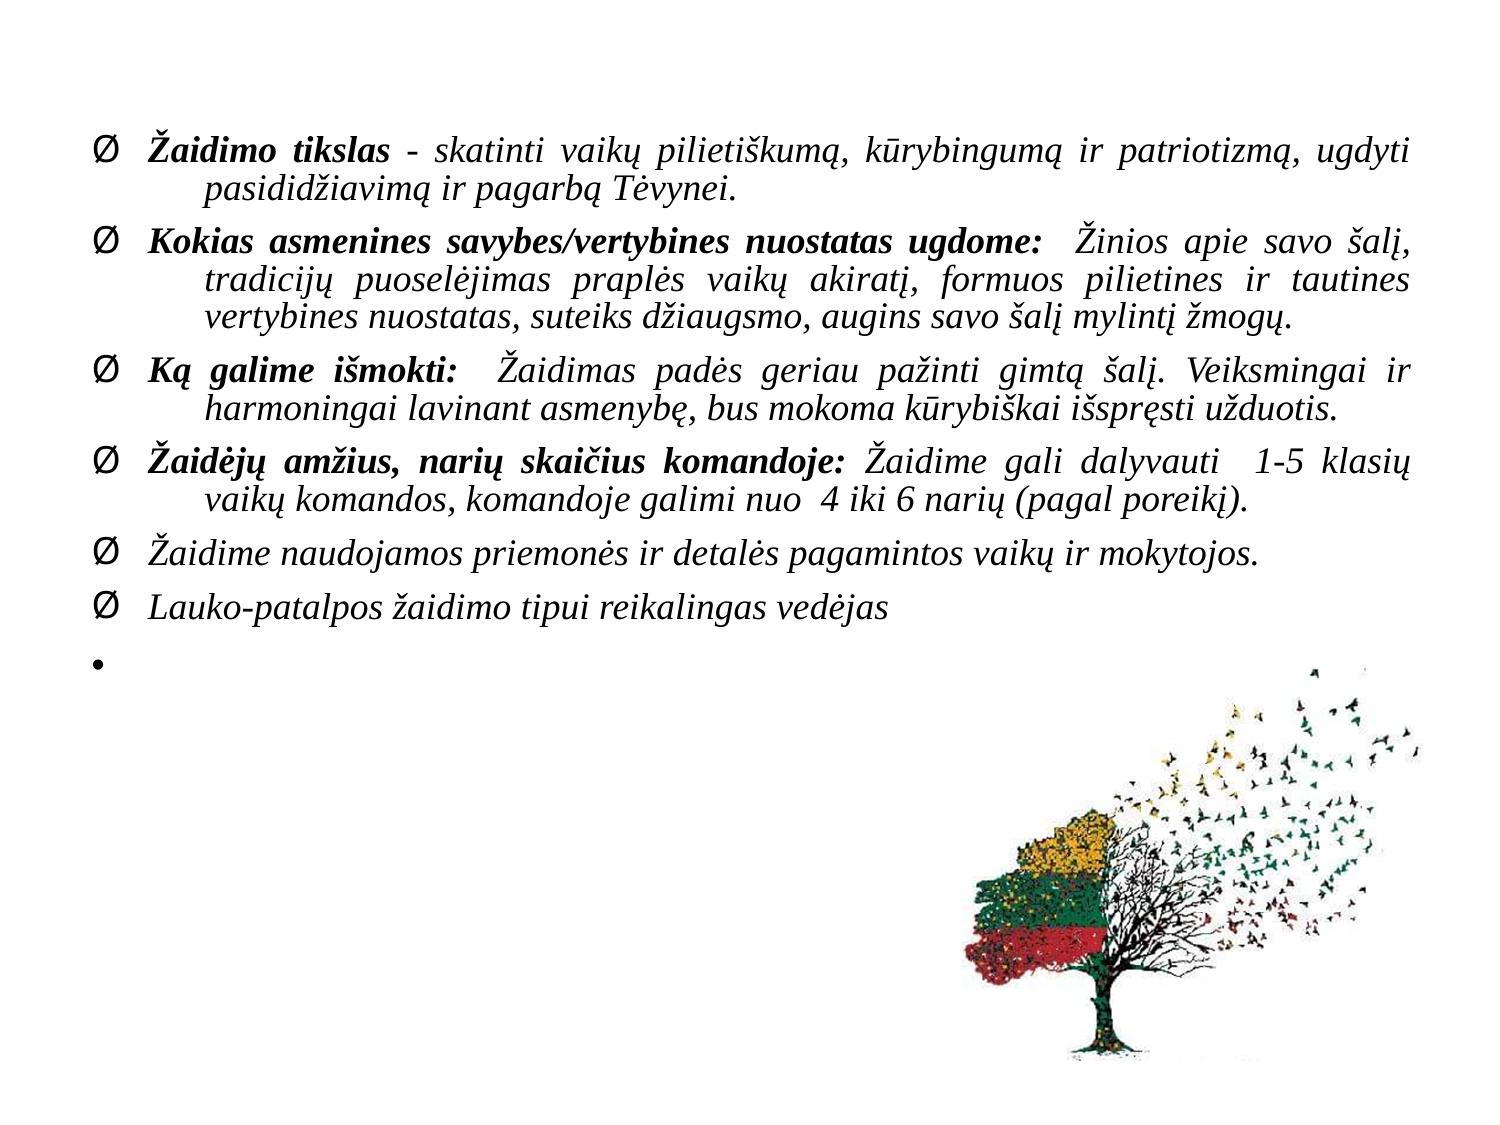

# Žaidimo tikslas - skatinti vaikų pilietiškumą, kūrybingumą ir patriotizmą, ugdyti pasididžiavimą ir pagarbą Tėvynei.
Kokias asmenines savybes/vertybines nuostatas ugdome: Žinios apie savo šalį, tradicijų puoselėjimas praplės vaikų akiratį, formuos pilietines ir tautines vertybines nuostatas, suteiks džiaugsmo, augins savo šalį mylintį žmogų.
Ką galime išmokti: Žaidimas padės geriau pažinti gimtą šalį. Veiksmingai ir harmoningai lavinant asmenybę, bus mokoma kūrybiškai išspręsti užduotis.
Žaidėjų amžius, narių skaičius komandoje: Žaidime gali dalyvauti 1-5 klasių vaikų komandos, komandoje galimi nuo 4 iki 6 narių (pagal poreikį).
Žaidime naudojamos priemonės ir detalės pagamintos vaikų ir mokytojos.
Lauko-patalpos žaidimo tipui reikalingas vedėjas